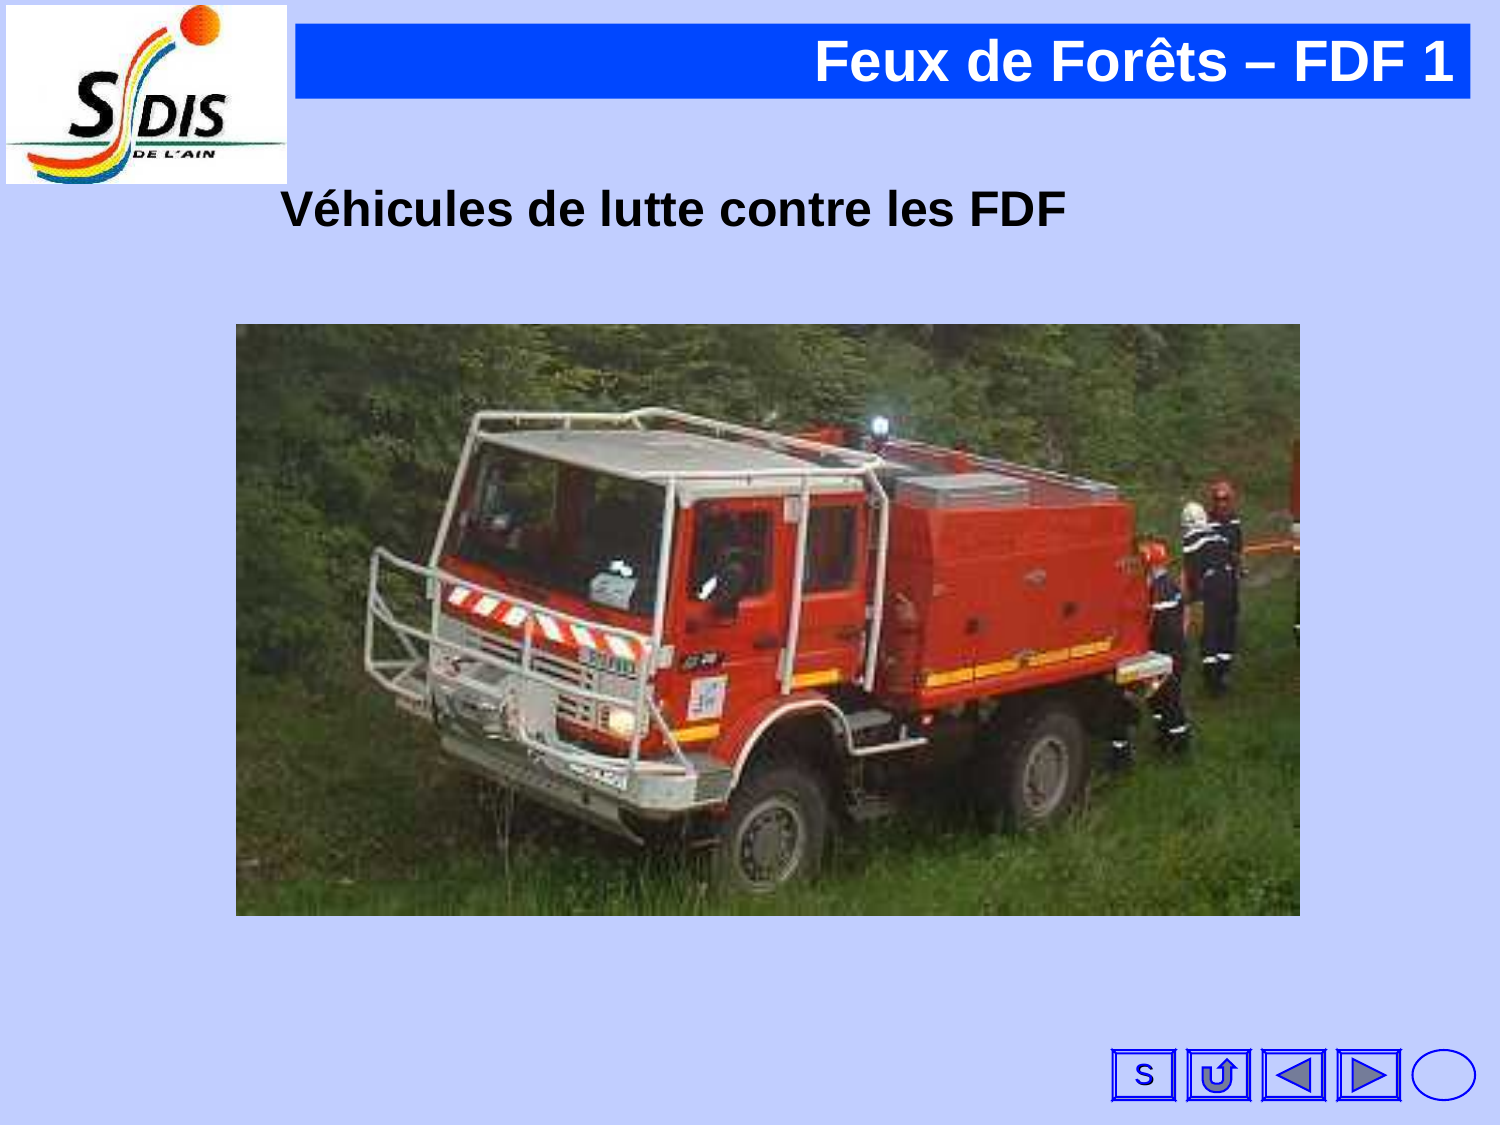

Feux de Forêts – FDF 1
Véhicules de lutte contre les FDF
S